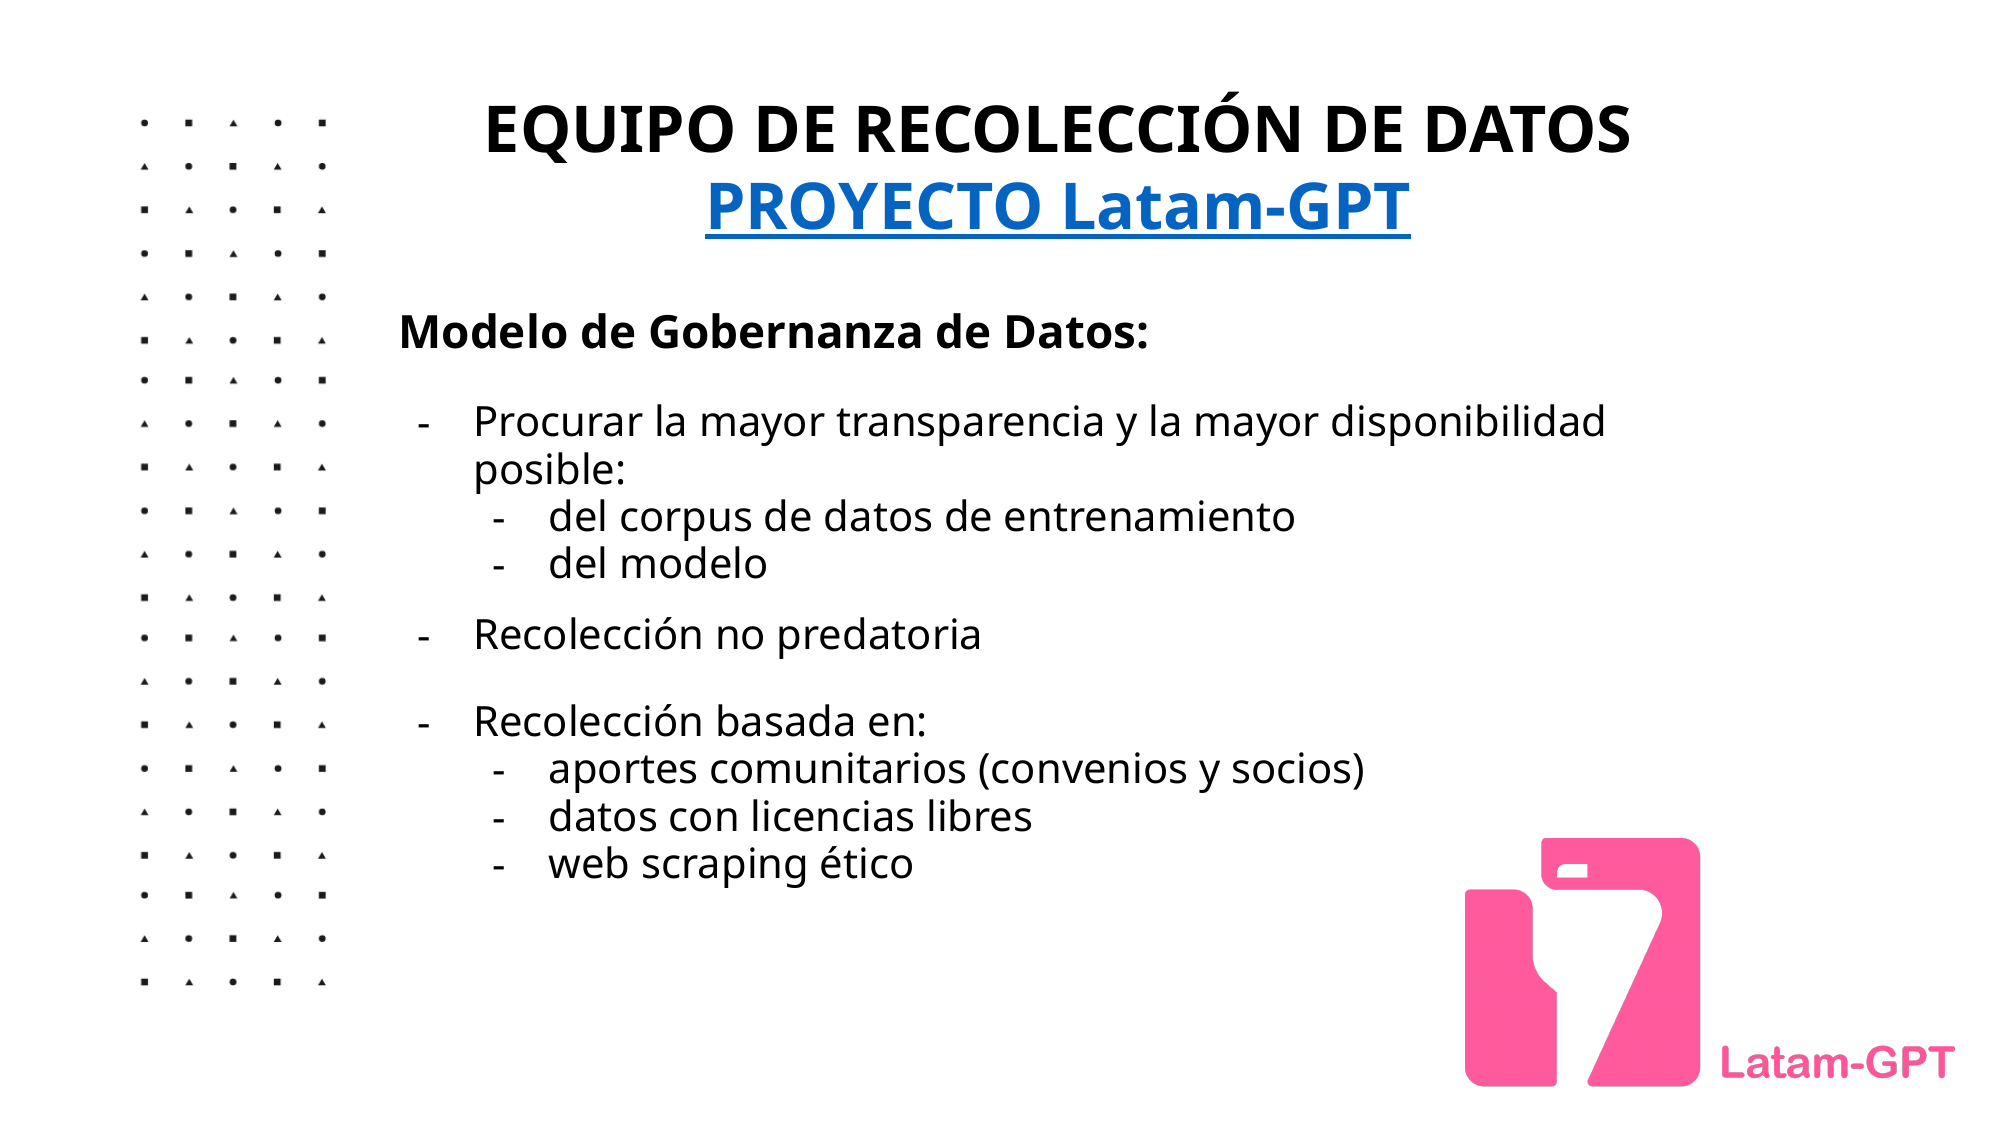

EQUIPO DE RECOLECCIÓN DE DATOS
PROYECTO Latam-GPT
Modelo de Gobernanza de Datos:
Procurar la mayor transparencia y la mayor disponibilidad posible:
del corpus de datos de entrenamiento
del modelo
Recolección no predatoria
Recolección basada en:
aportes comunitarios (convenios y socios)
datos con licencias libres
web scraping ético